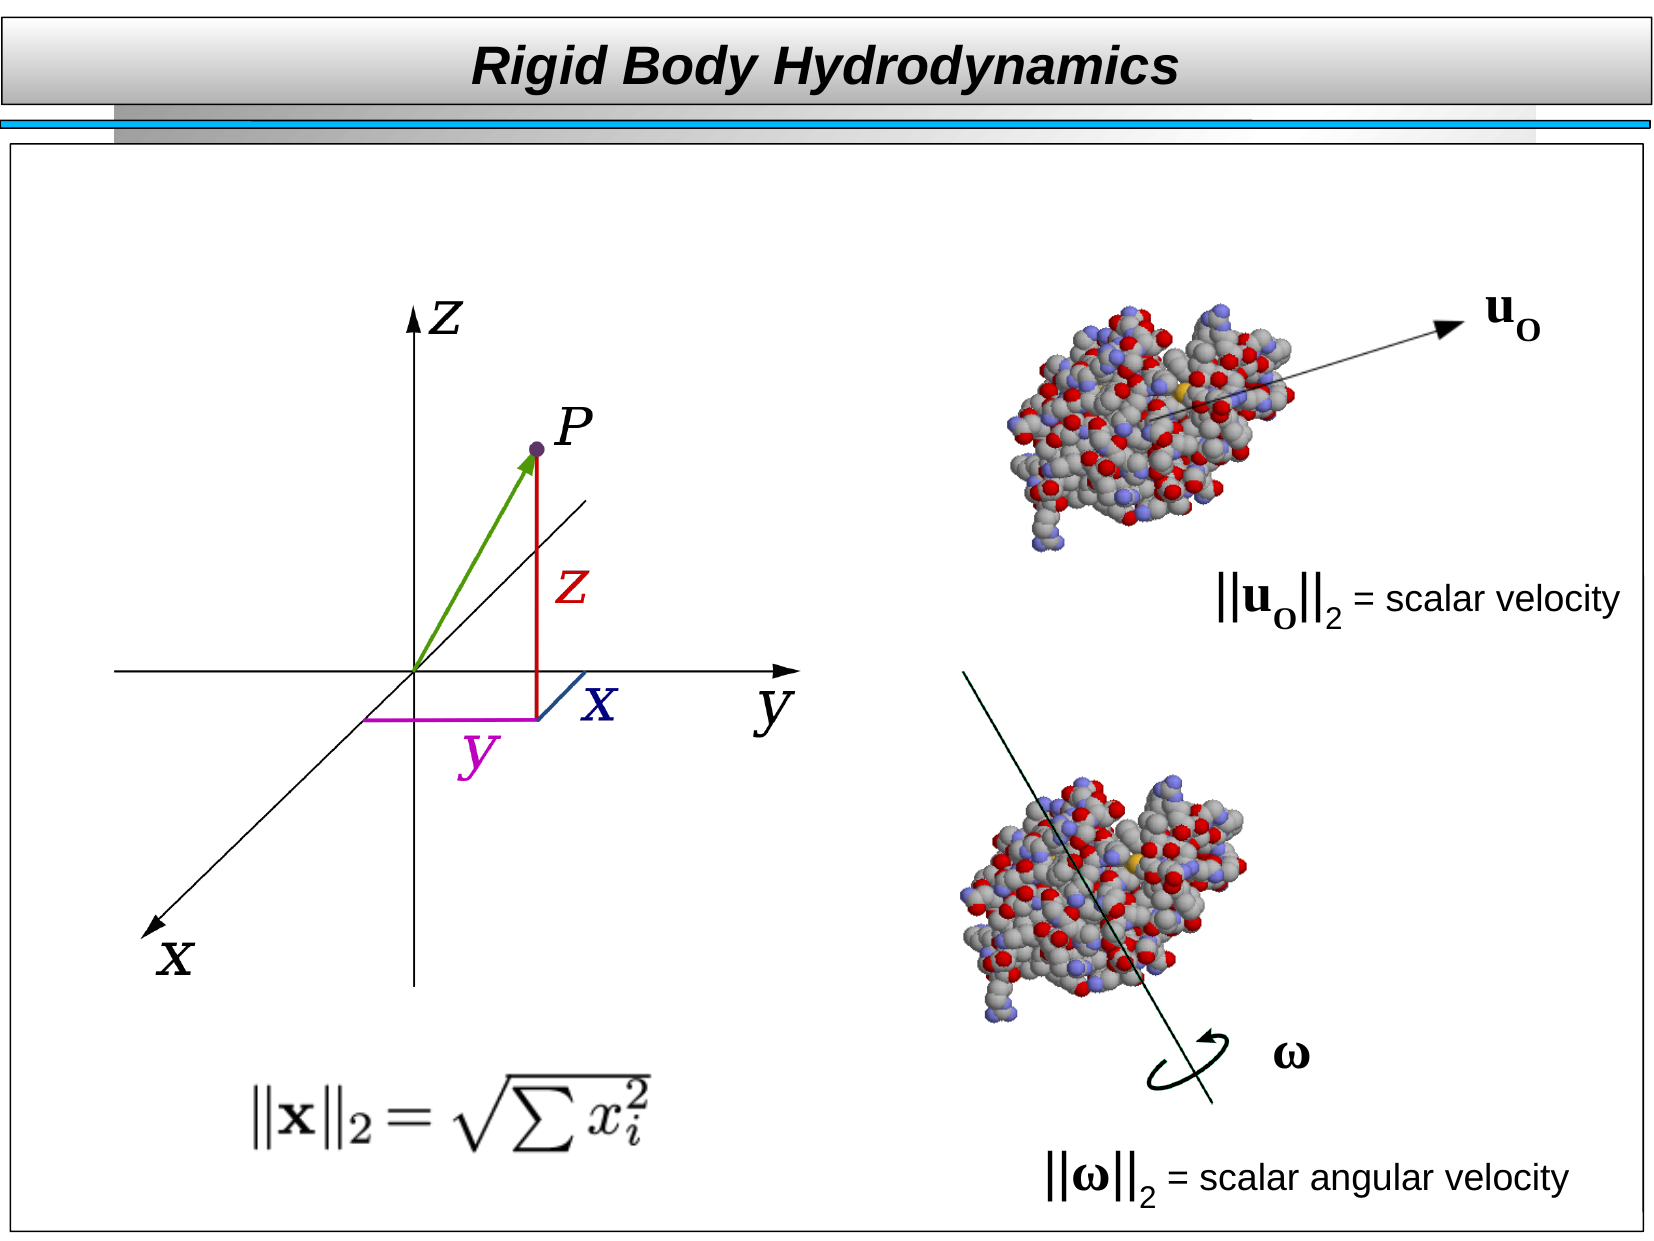

Rigid Body Hydrodynamics
uO
||uO||2 = scalar velocity
ω
||ω||2 = scalar angular velocity